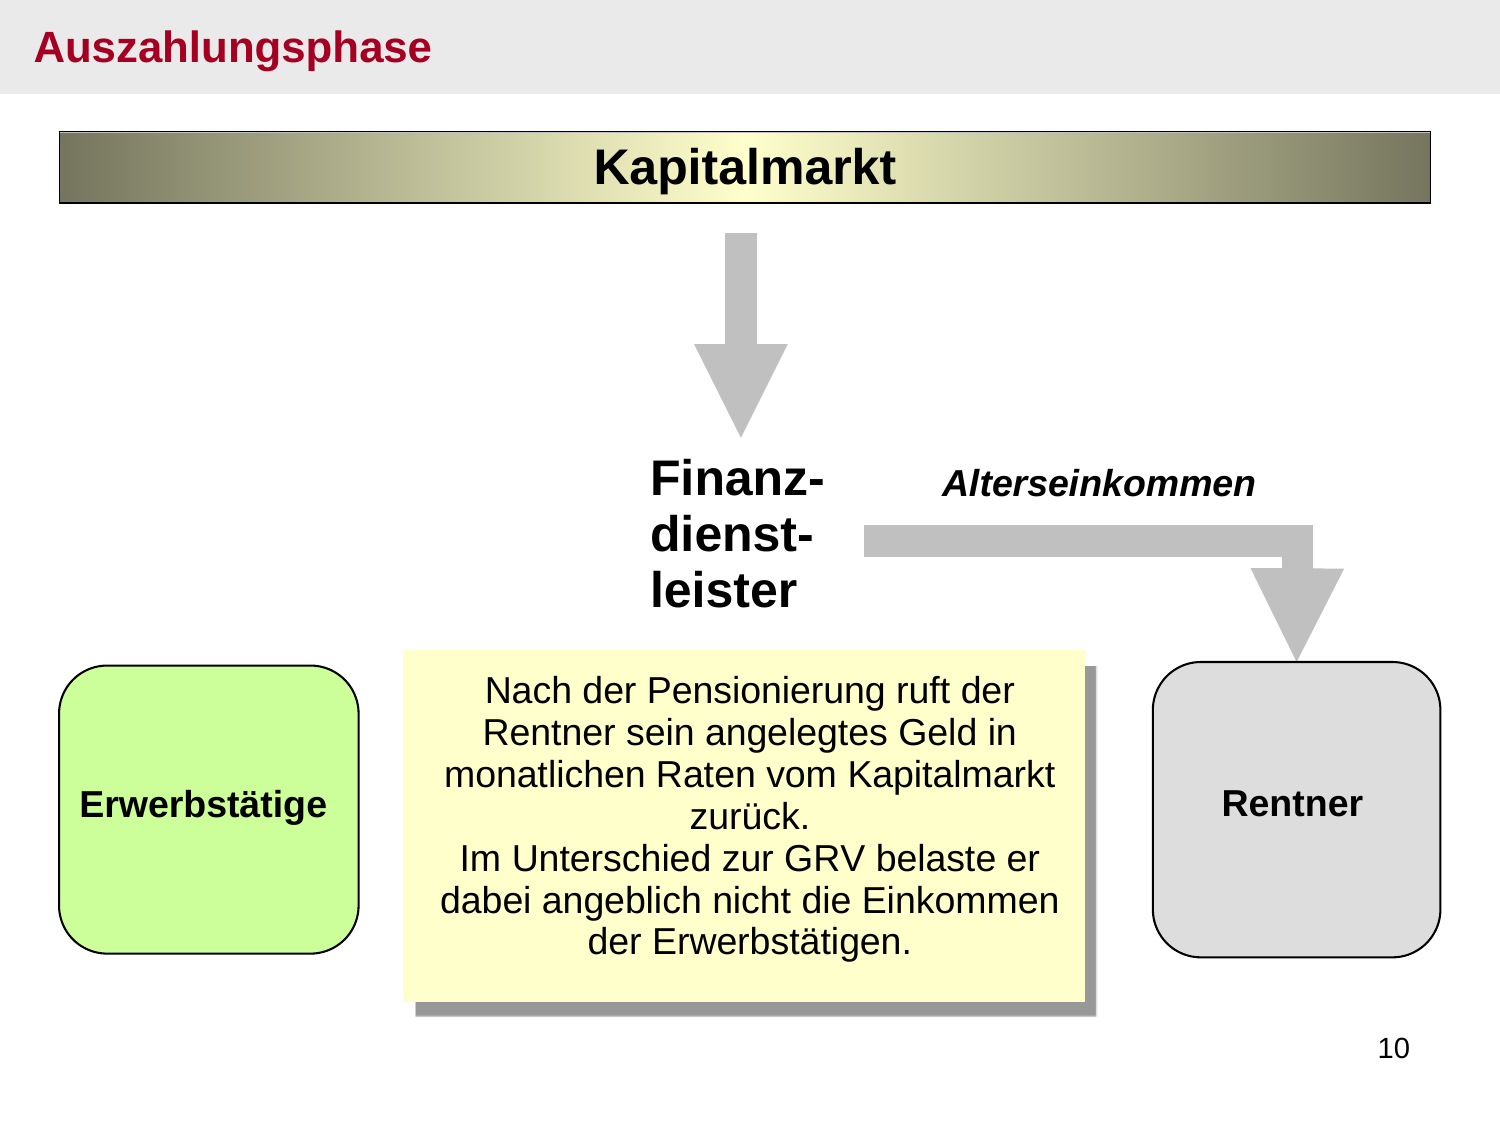

Auszahlungsphase
Kapitalmarkt
Finanz-
dienst-
leister
Alterseinkommen
Nach der Pensionierung ruft der Rentner sein angelegtes Geld in monatlichen Raten vom Kapitalmarkt zurück.
Im Unterschied zur GRV belaste er dabei angeblich nicht die Einkommen der Erwerbstätigen.
 Rentner
Erwerbstätige
10